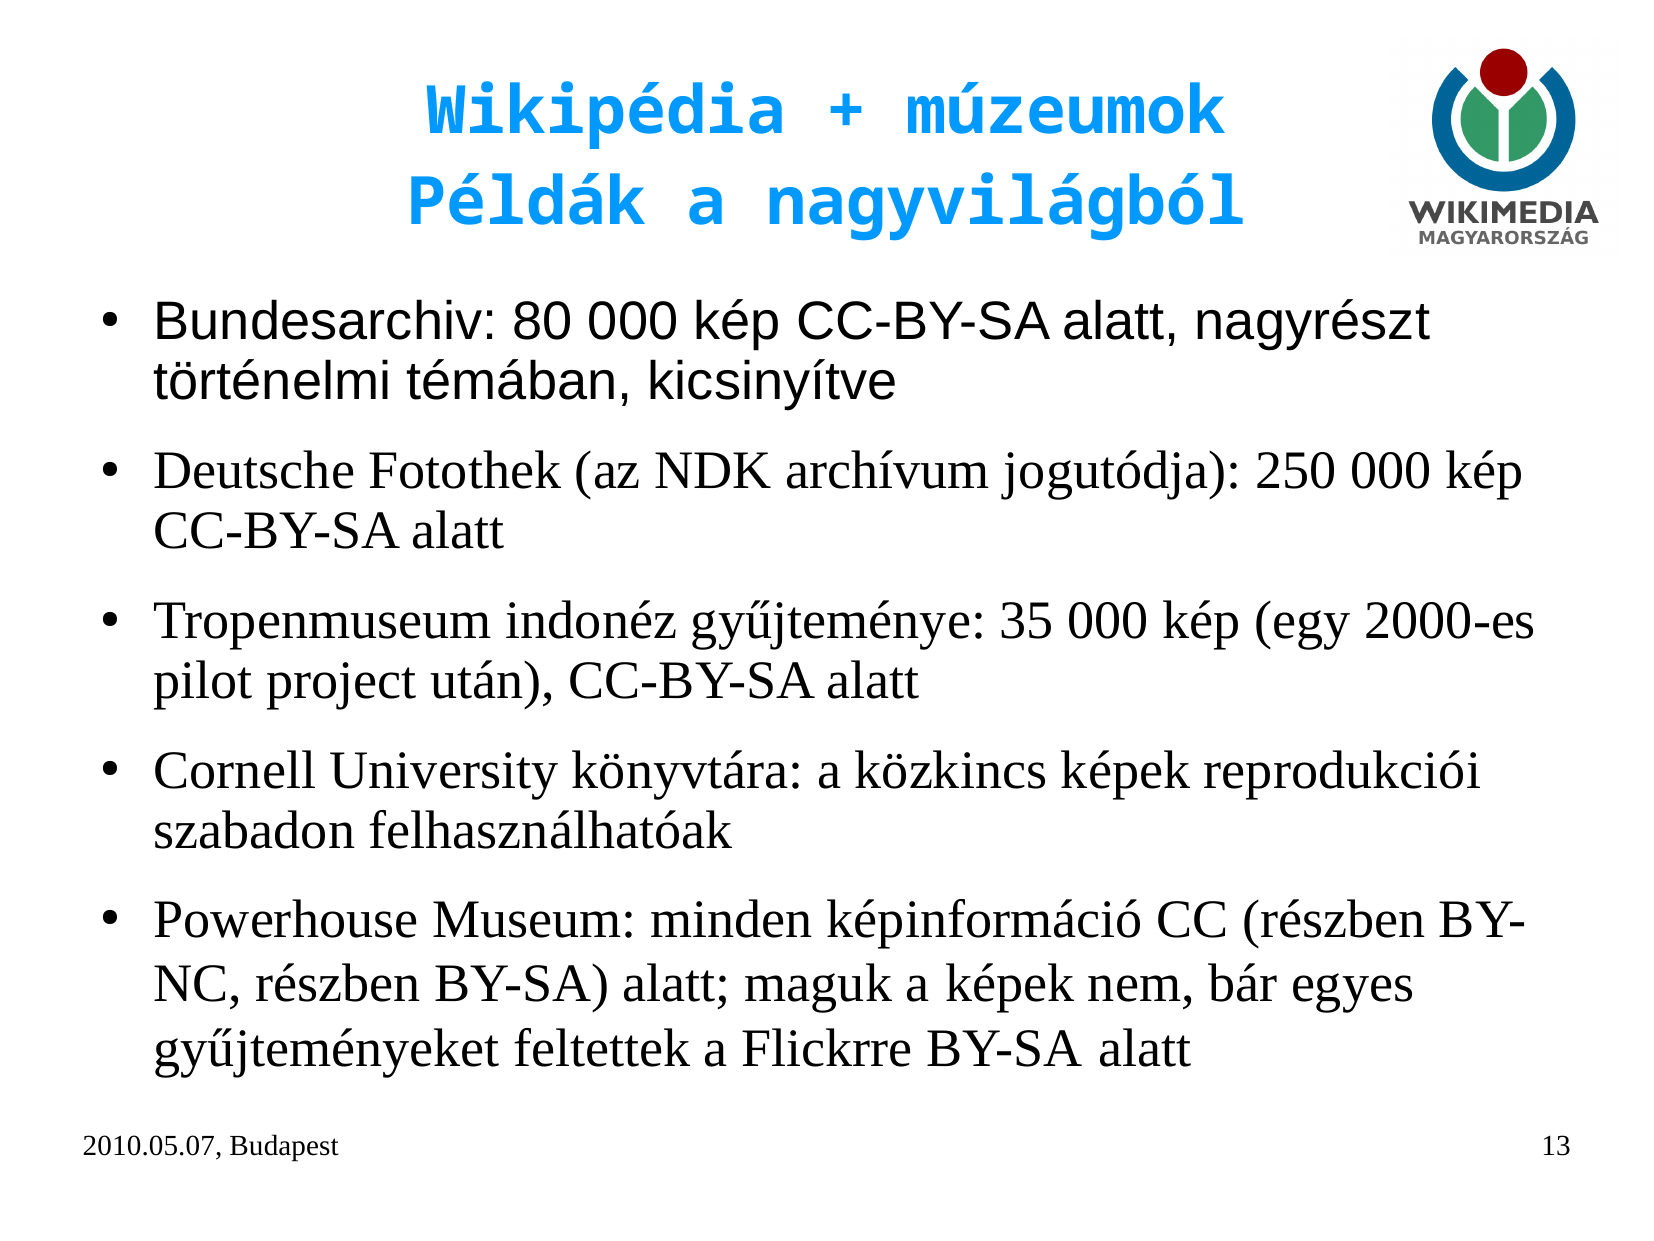

# Wikipédia + múzeumok Példák a nagyvilágból
Bundesarchiv: 80 000 kép CC-BY-SA alatt, nagyrészt történelmi témában, kicsinyítve
Deutsche Fotothek (az NDK archívum jogutódja): 250 000 kép CC-BY-SA alatt
Tropenmuseum indonéz gyűjteménye: 35 000 kép (egy 2000-es pilot project után), CC-BY-SA alatt
Cornell University könyvtára: a közkincs képek reprodukciói szabadon felhasználhatóak
Powerhouse Museum: minden képinformáció CC (részben BY-NC, részben BY-SA) alatt; maguk a képek nem, bár egyes gyűjteményeket feltettek a Flickrre BY-SA alatt
2010.05.07, Budapest
13